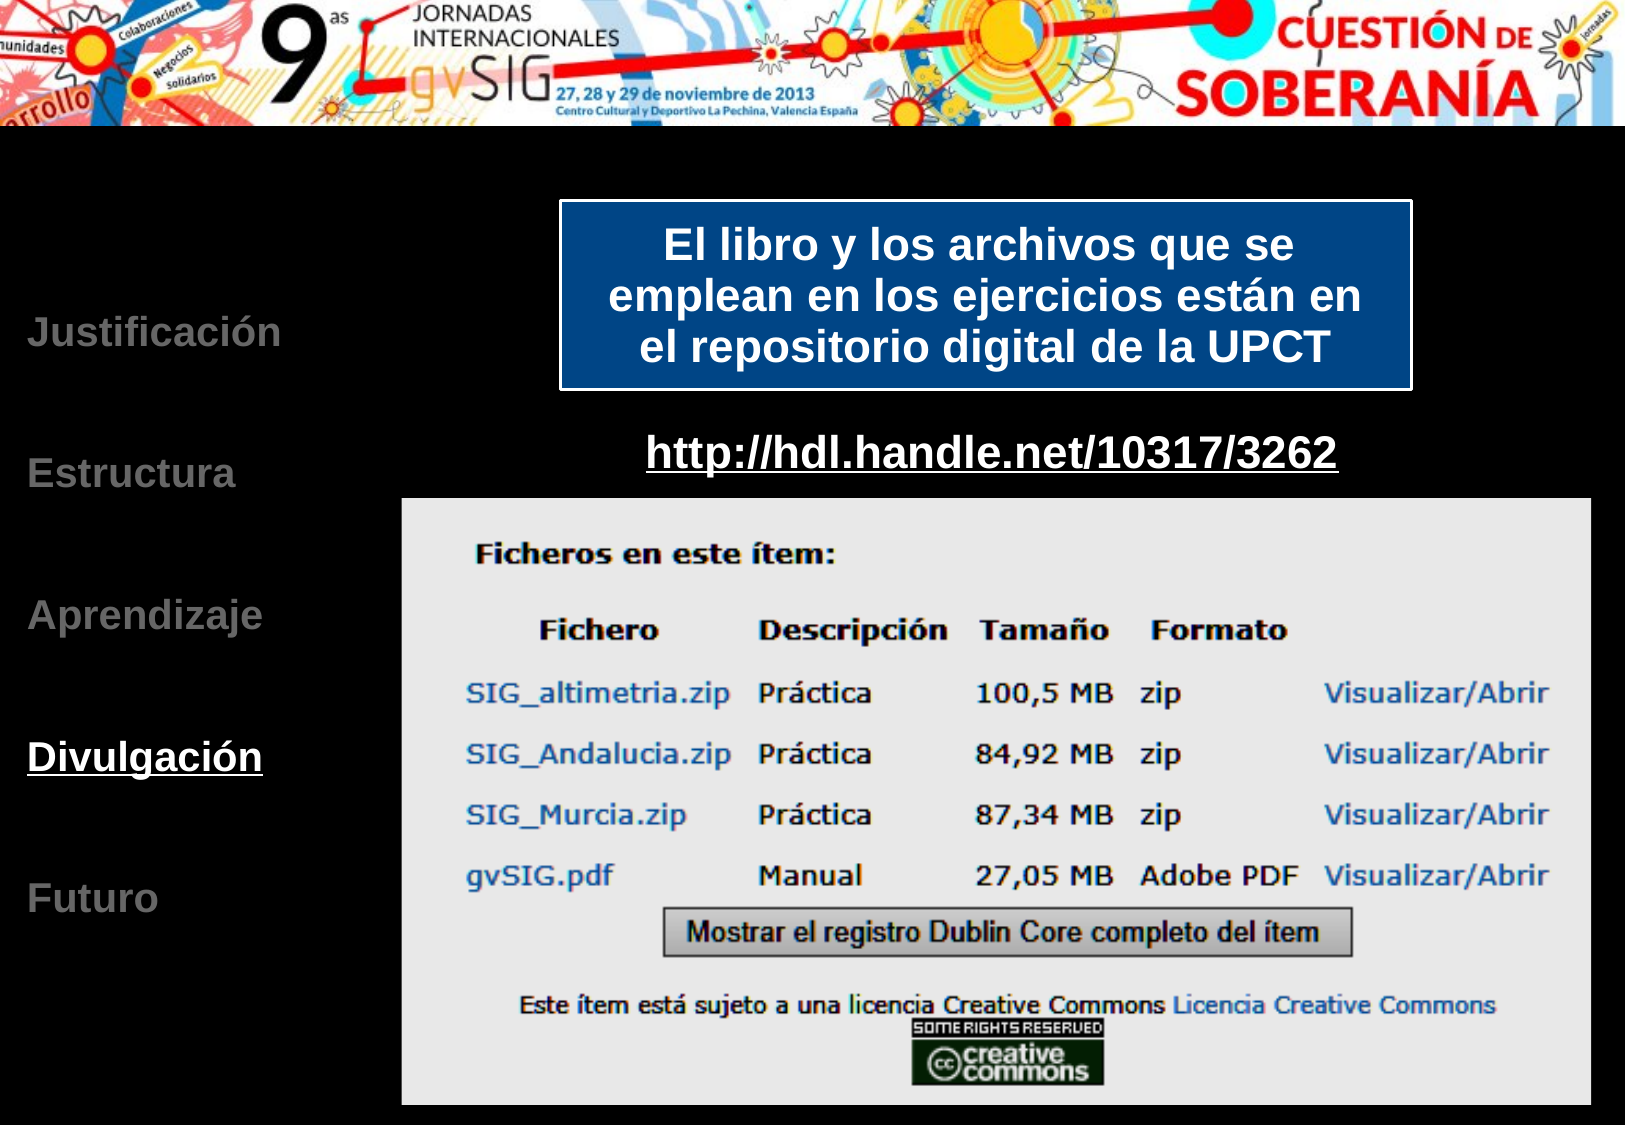

El libro y los archivos que se
emplean en los ejercicios están en
el repositorio digital de la UPCT
Justificación
Estructura
Aprendizaje
Divulgación
Futuro
http://hdl.handle.net/10317/3262